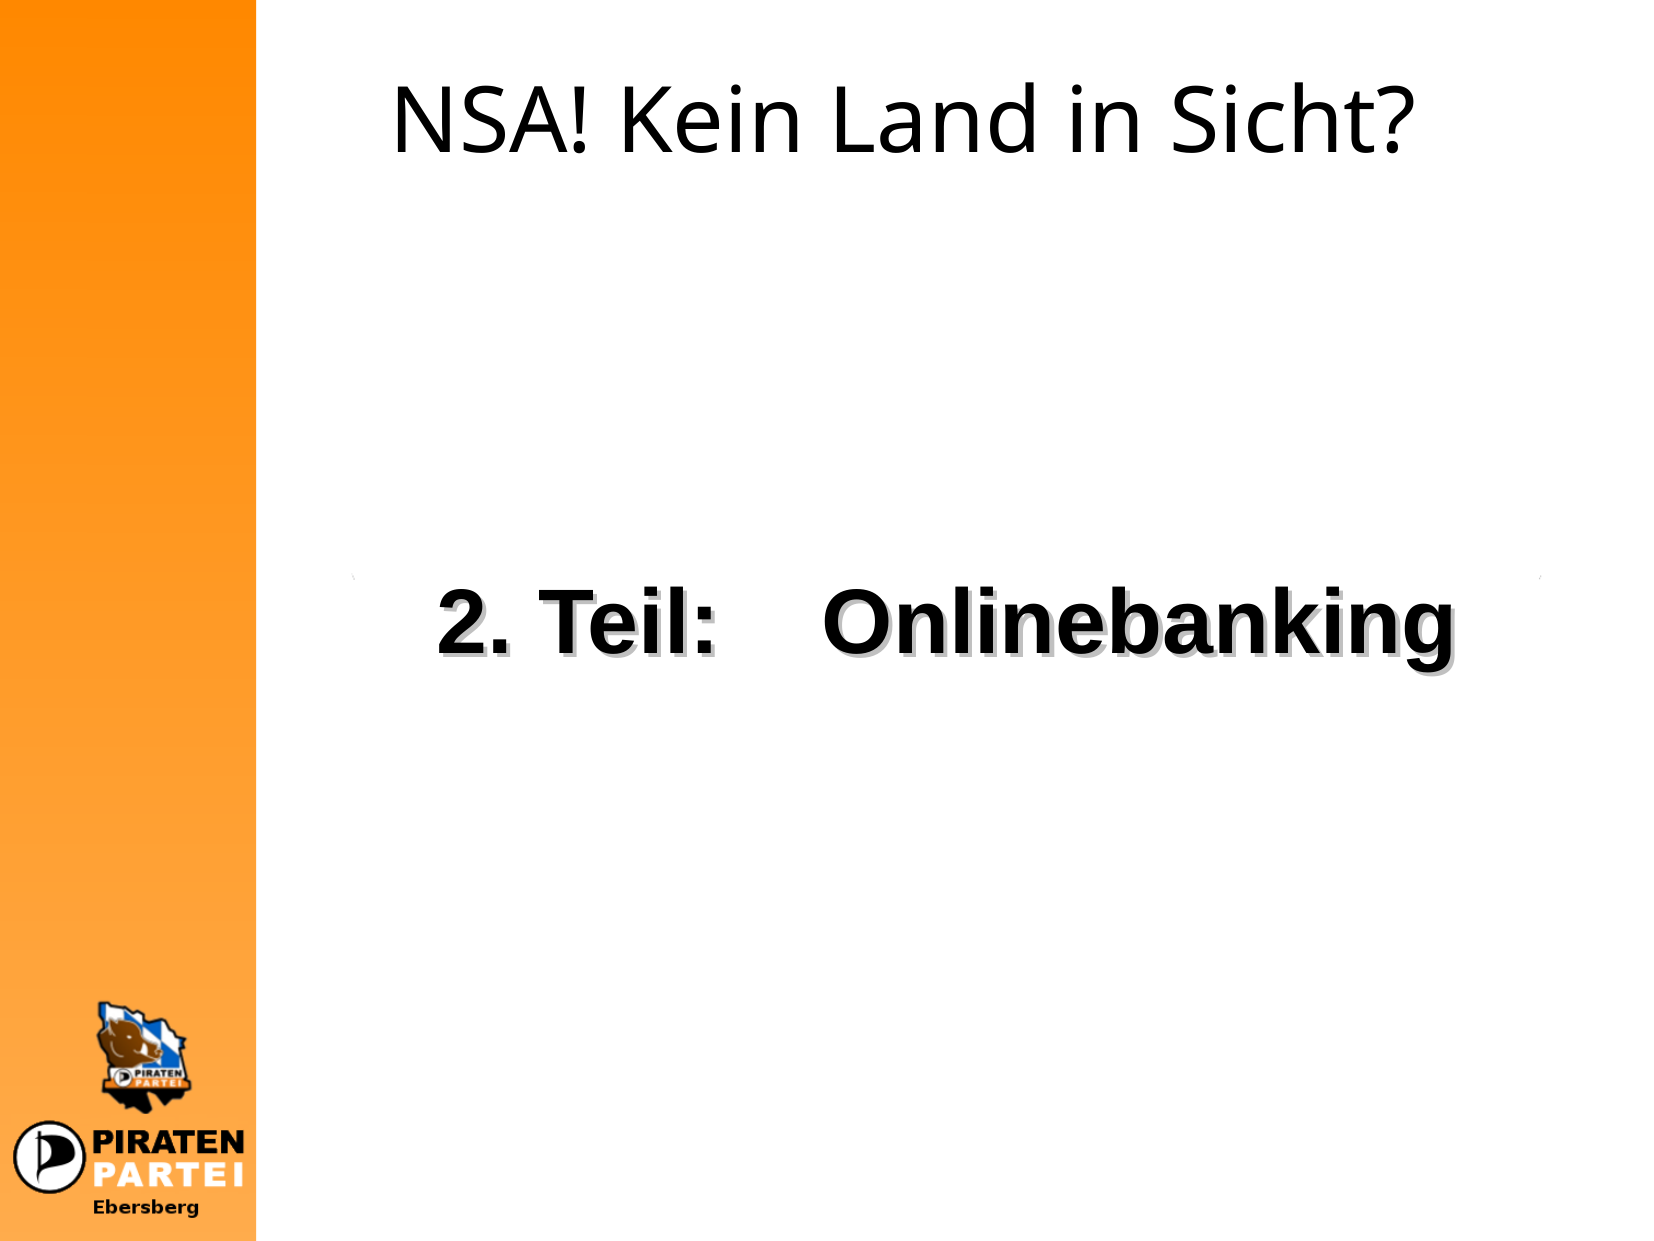

# NSA! Kein Land in Sicht?
2. Teil: Onlinebanking